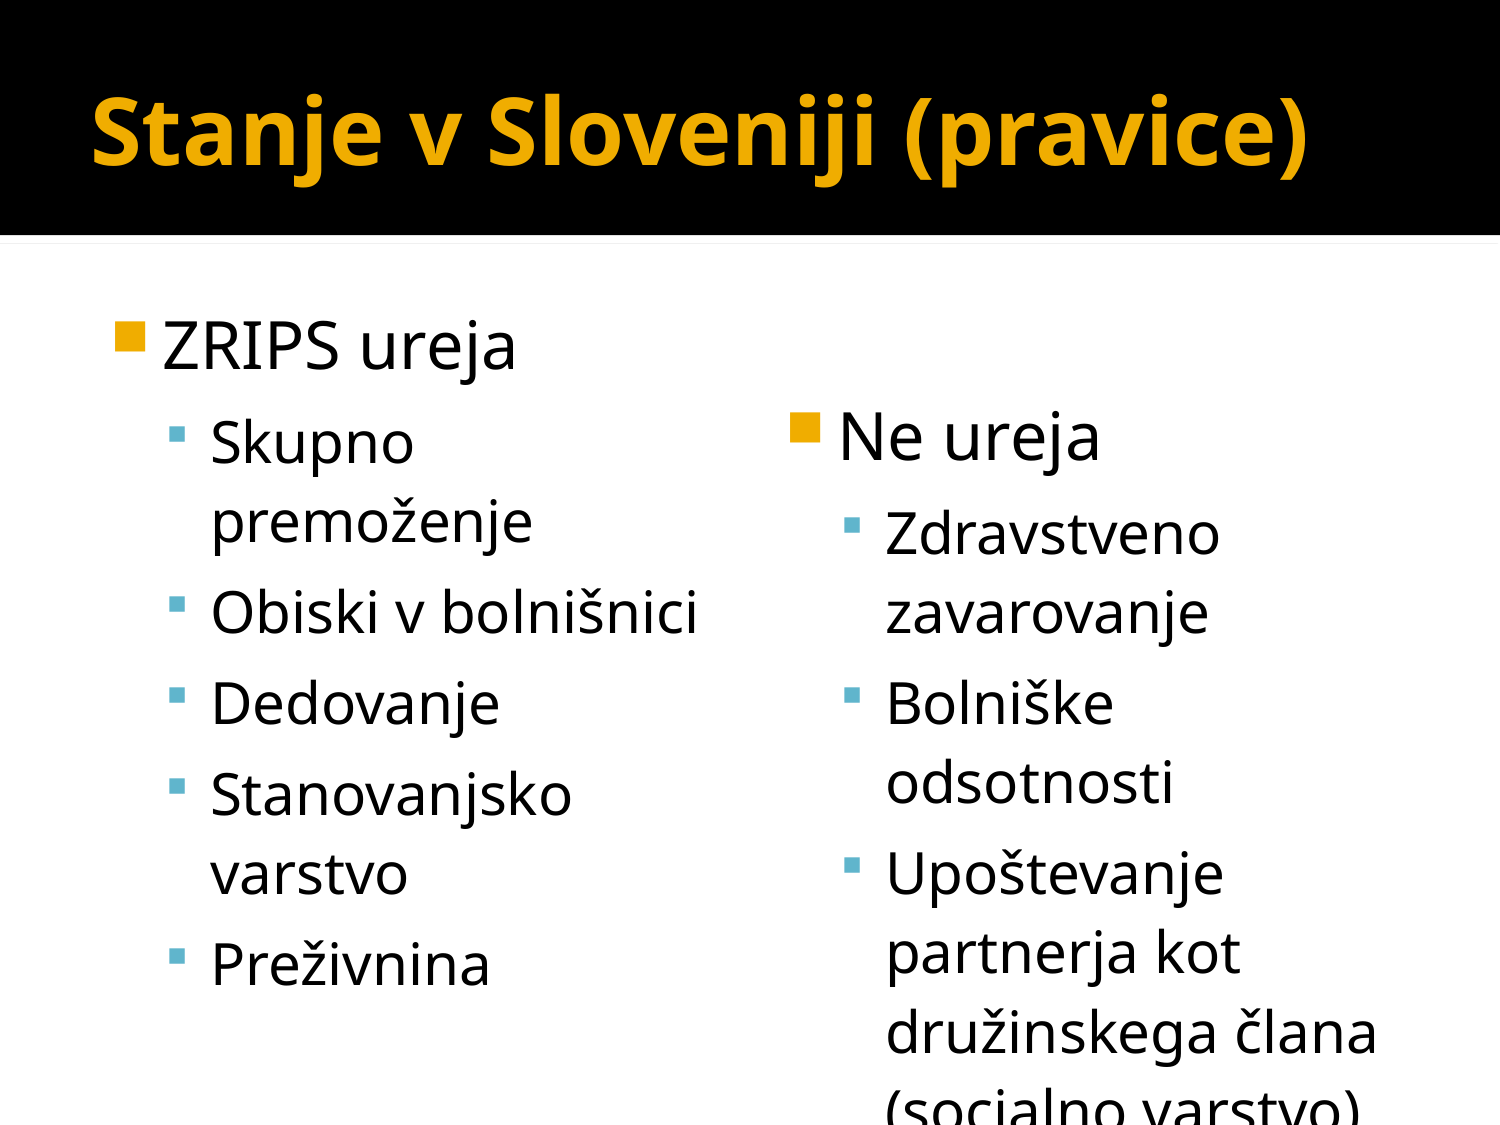

# Stanje v Sloveniji (pravice)
| ZRIPS ureja Skupno premoženje Obiski v bolnišnici Dedovanje Stanovanjsko varstvo Preživnina | Ne ureja Zdravstveno zavarovanje Bolniške odsotnosti Upoštevanje partnerja kot družinskega člana (socialno varstvo) Davčne ugodnosti… |
| --- | --- |